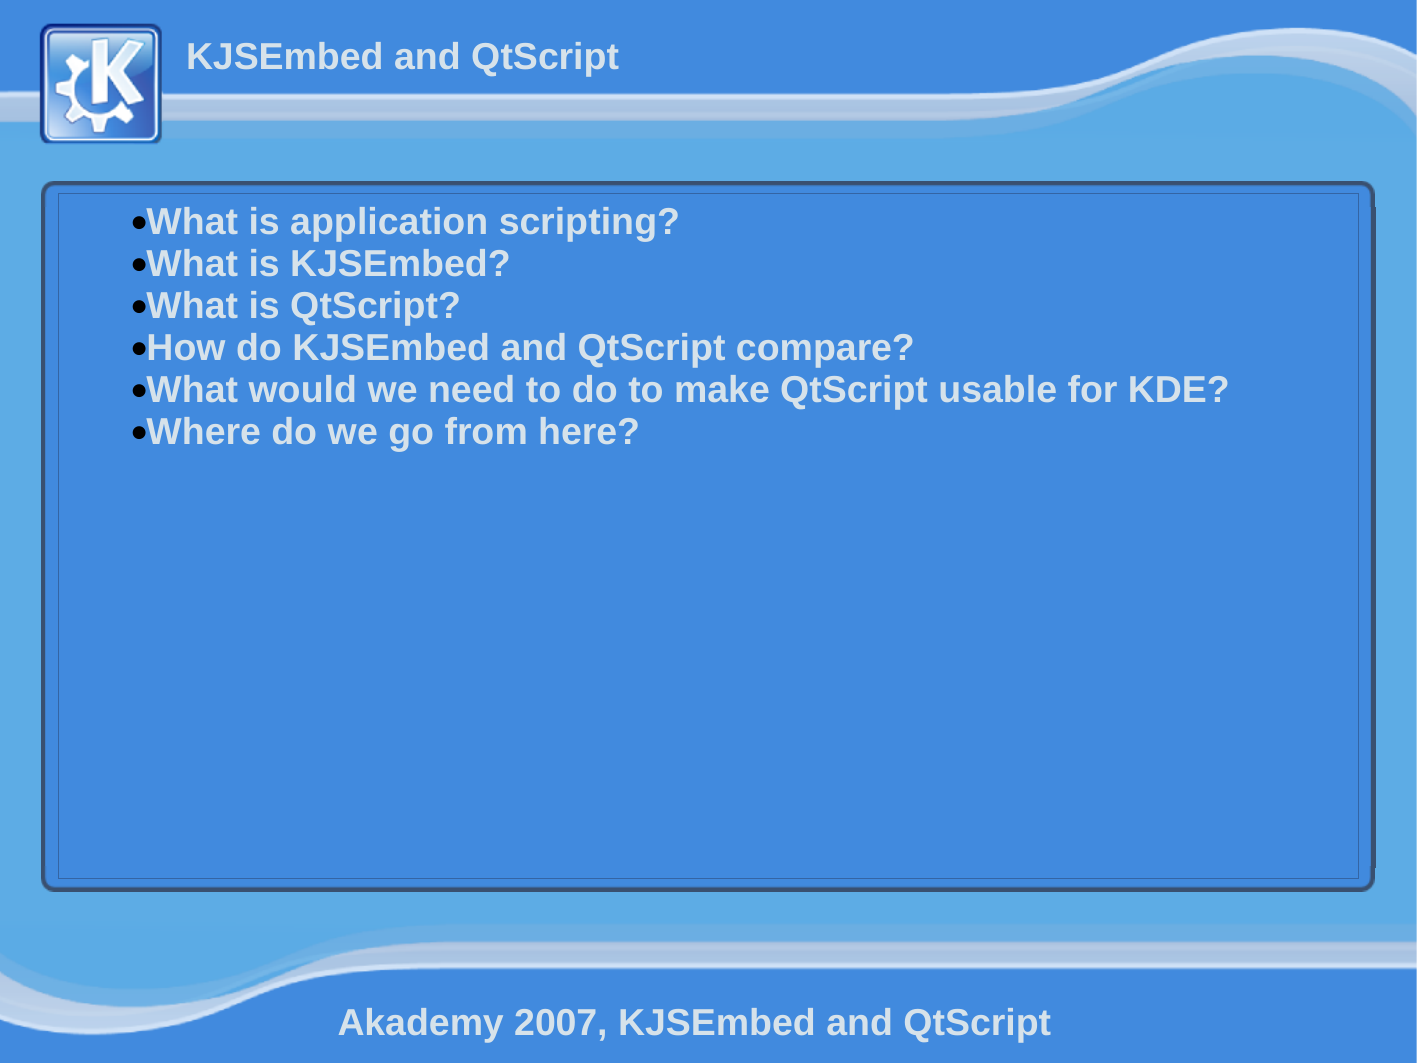

KJSEmbed and QtScript
What is application scripting?
What is KJSEmbed?
What is QtScript?
How do KJSEmbed and QtScript compare?
What would we need to do to make QtScript usable for KDE?
Where do we go from here?